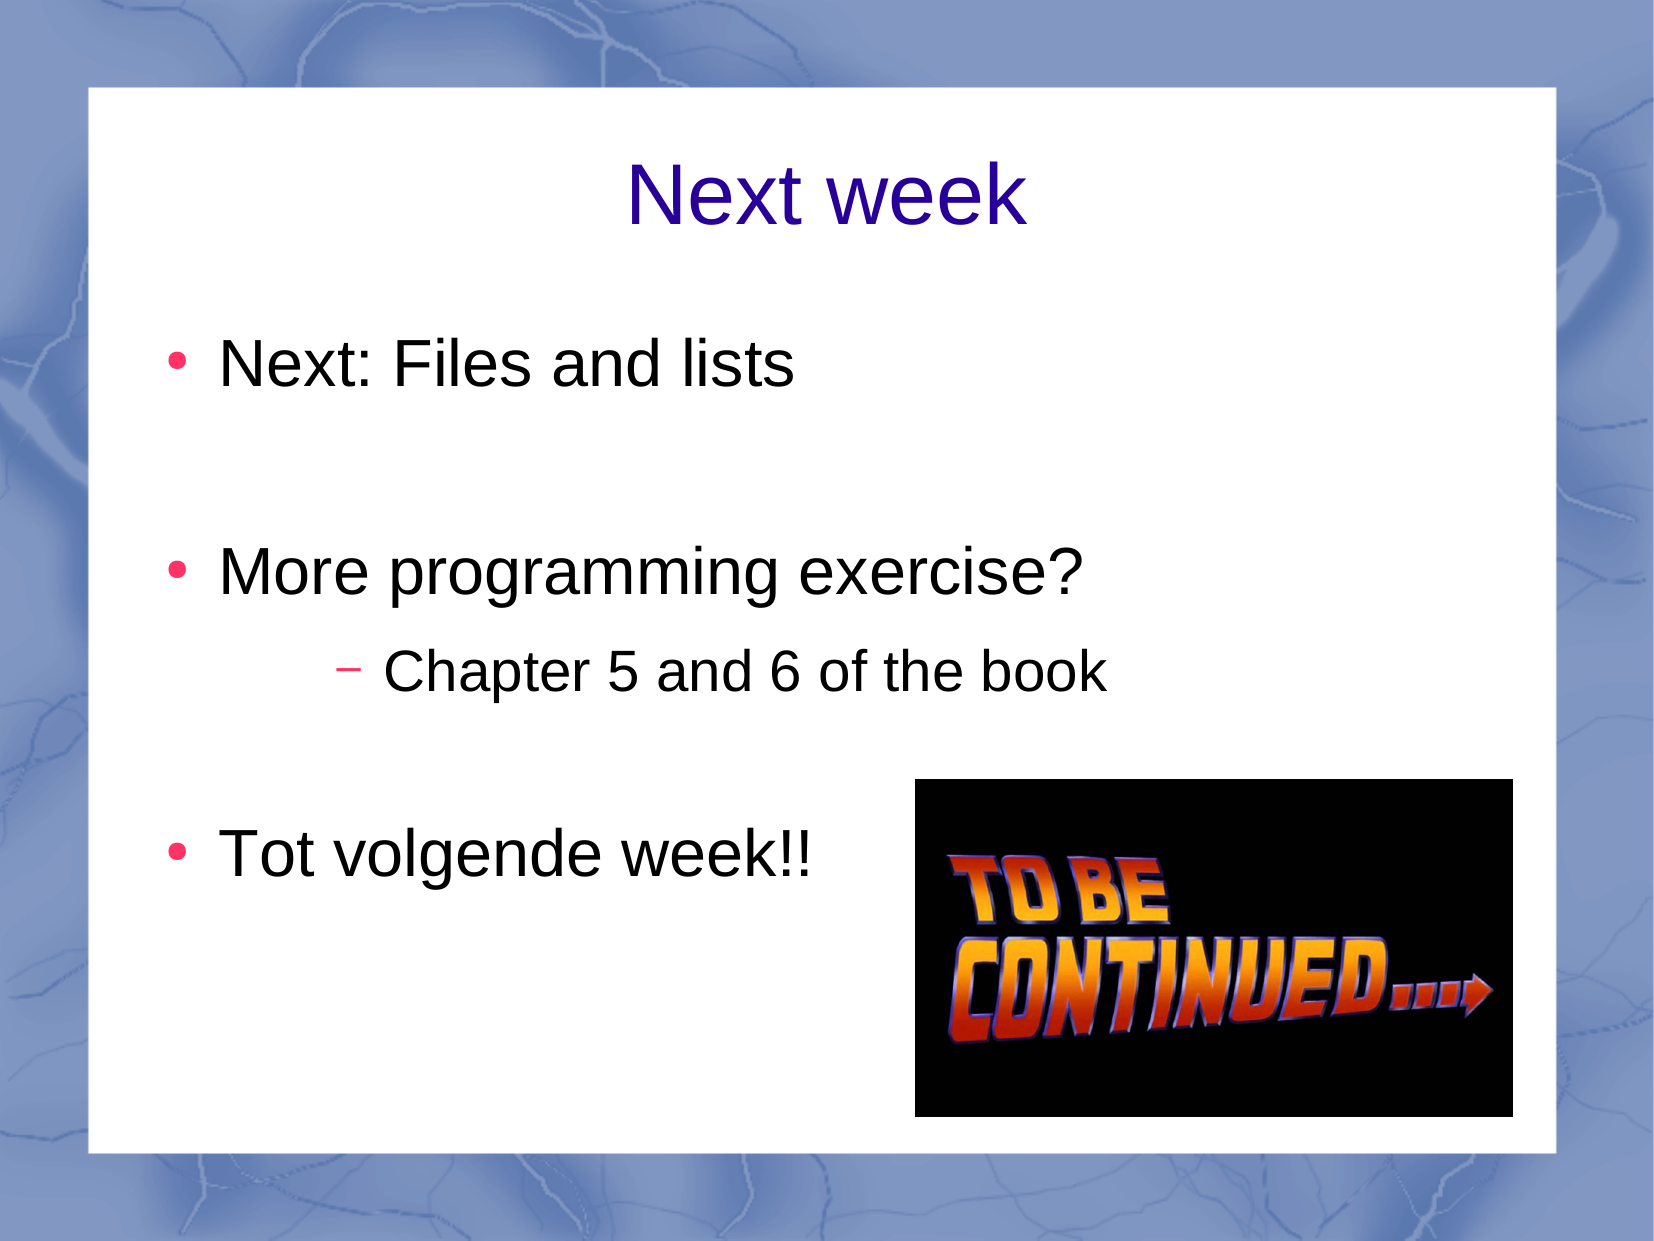

# Next week
Next: Files and lists
More programming exercise?
Chapter 5 and 6 of the book
Tot volgende week!!